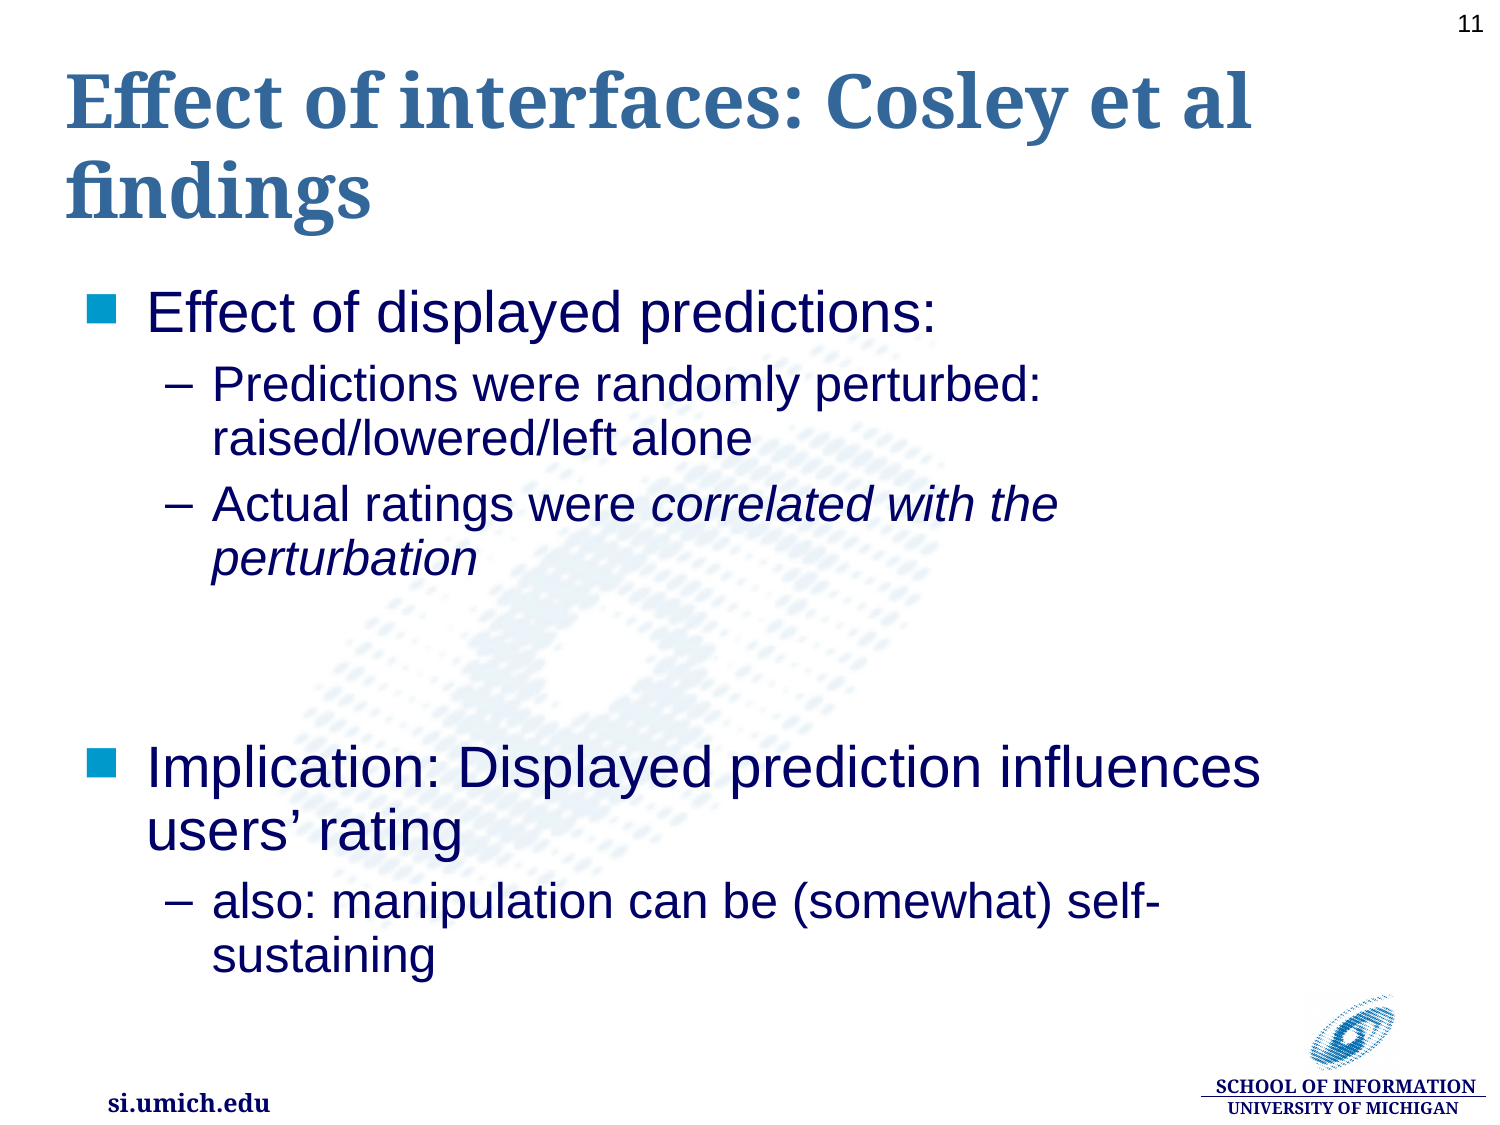

# Effect of interfaces: Cosley et al findings
Effect of displayed predictions:
Predictions were randomly perturbed: raised/lowered/left alone
Actual ratings were correlated with the perturbation
Implication: Displayed prediction influences users’ rating
also: manipulation can be (somewhat) self-sustaining